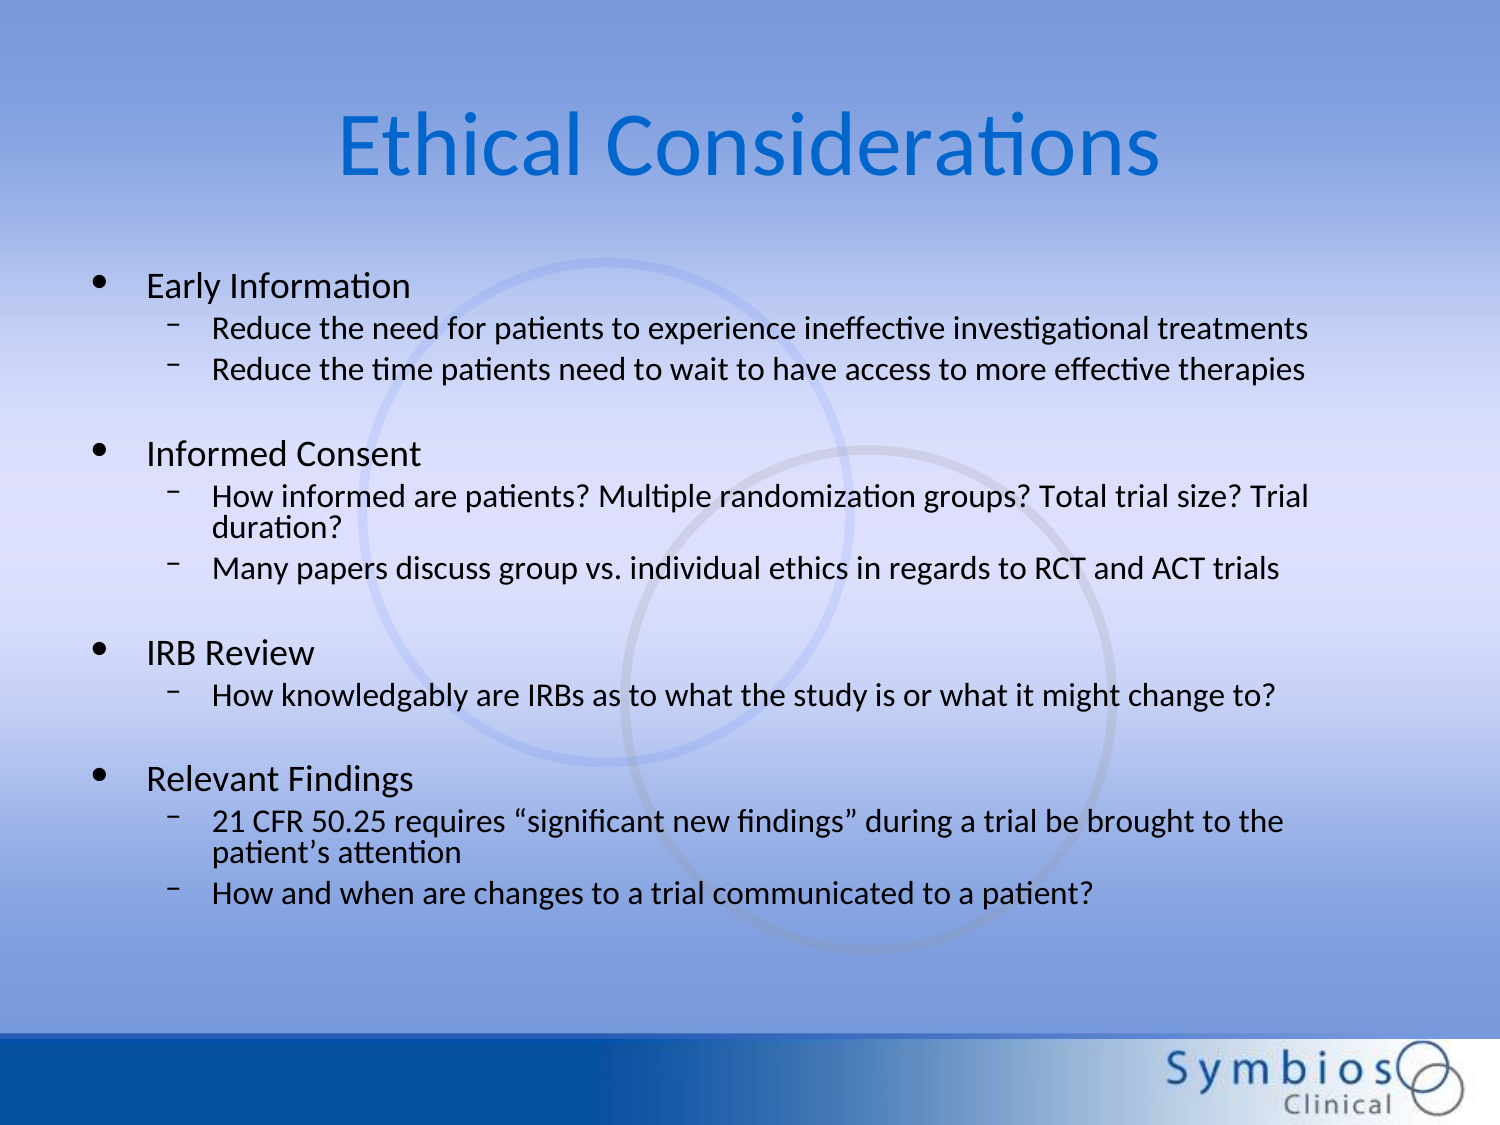

# Ethical Considerations
Early Information
Reduce the need for patients to experience ineffective investigational treatments
Reduce the time patients need to wait to have access to more effective therapies
Informed Consent
How informed are patients? Multiple randomization groups? Total trial size? Trial duration?
Many papers discuss group vs. individual ethics in regards to RCT and ACT trials
IRB Review
How knowledgably are IRBs as to what the study is or what it might change to?
Relevant Findings
21 CFR 50.25 requires “significant new findings” during a trial be brought to the patient’s attention
How and when are changes to a trial communicated to a patient?